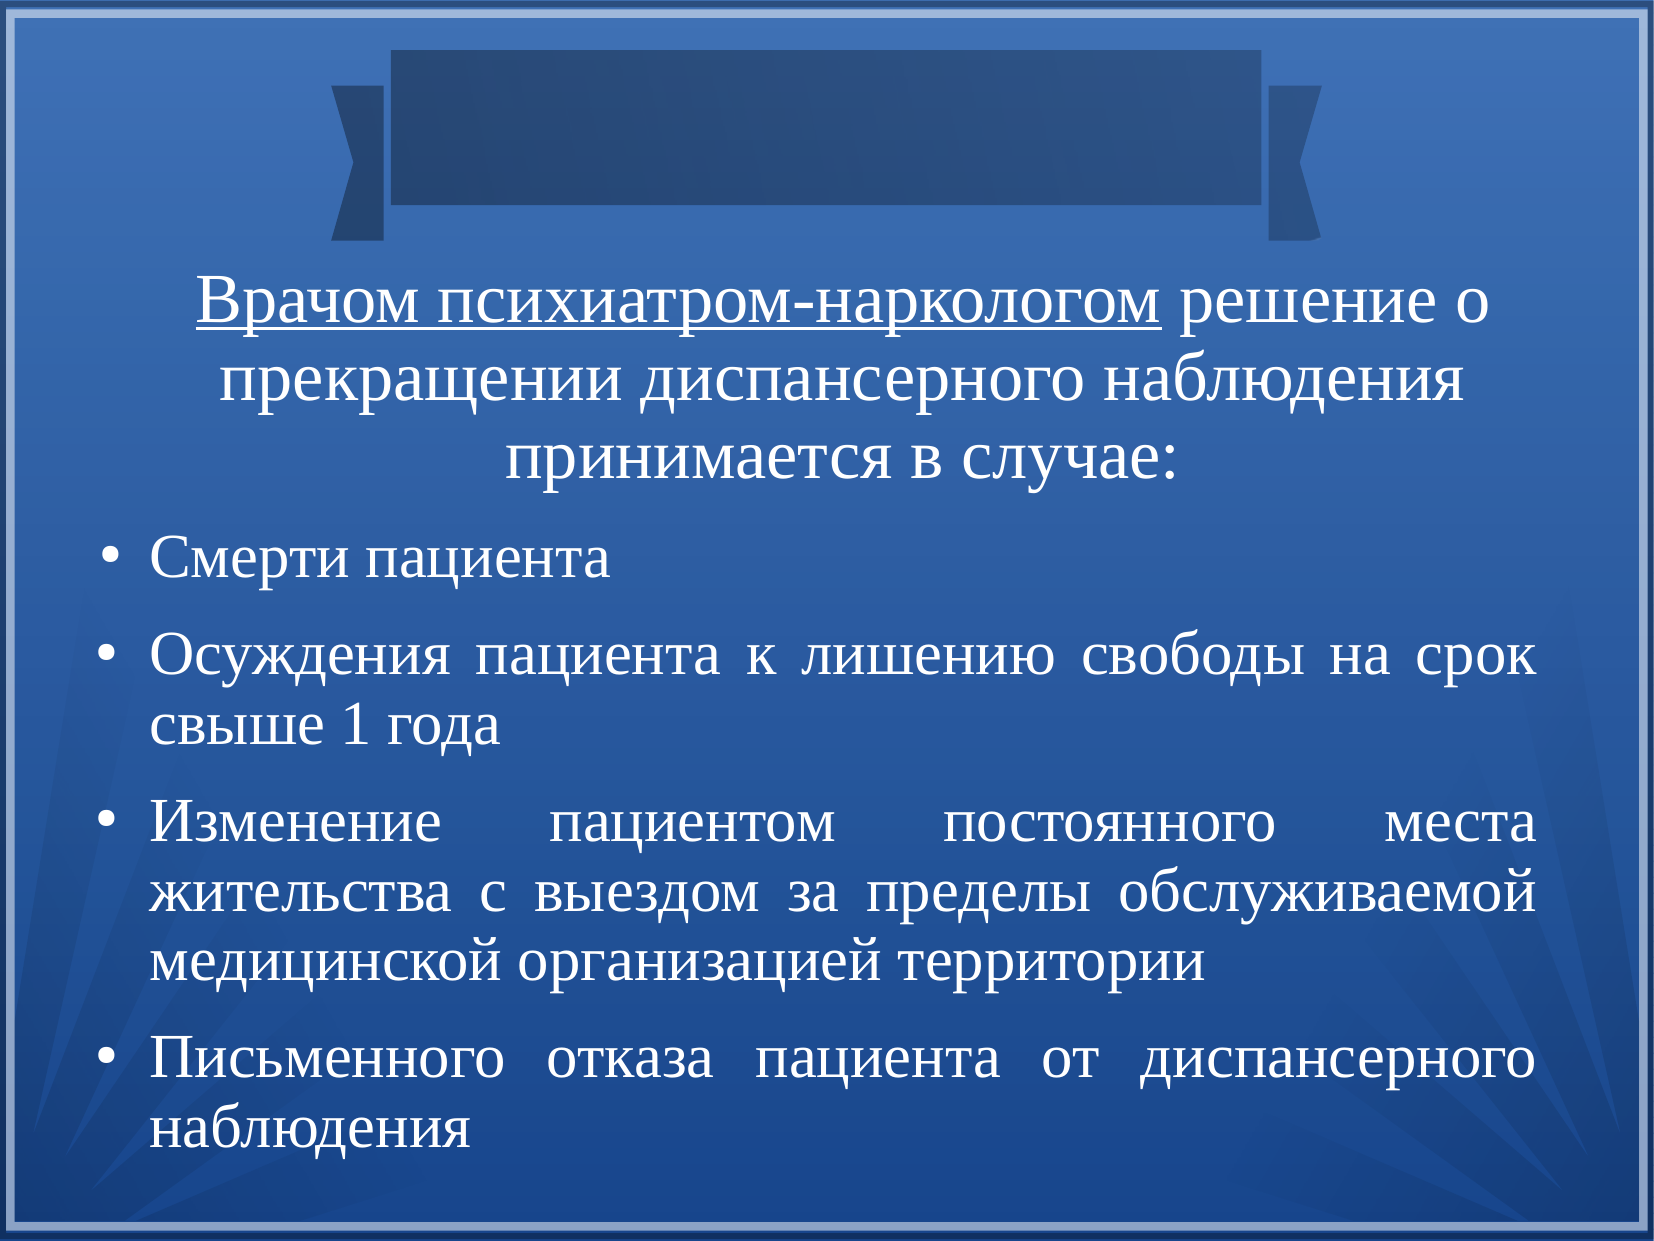

#
Врачом психиатром-наркологом решение о прекращении диспансерного наблюдения принимается в случае:
Смерти пациента
Осуждения пациента к лишению свободы на срок свыше 1 года
Изменение пациентом постоянного места жительства с выездом за пределы обслуживаемой медицинской организацией территории
Письменного отказа пациента от диспансерного наблюдения